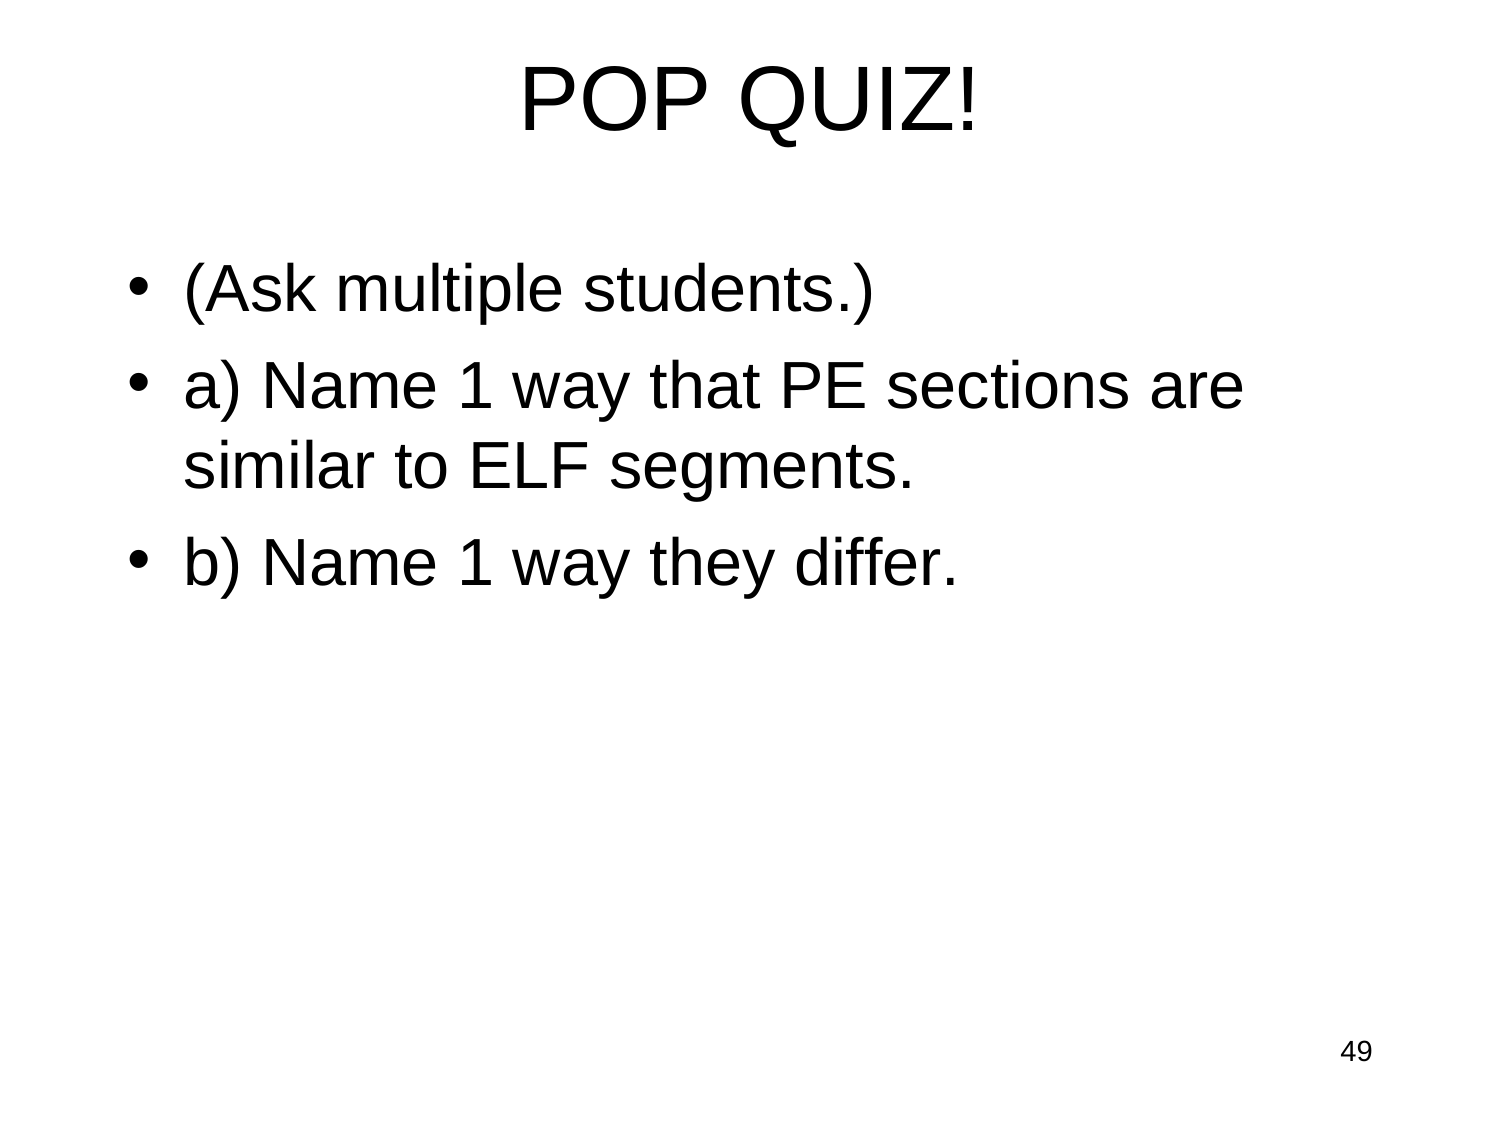

# POP QUIZ!
(Ask multiple students.)
a) Name 1 way that PE sections are similar to ELF segments.
b) Name 1 way they differ.